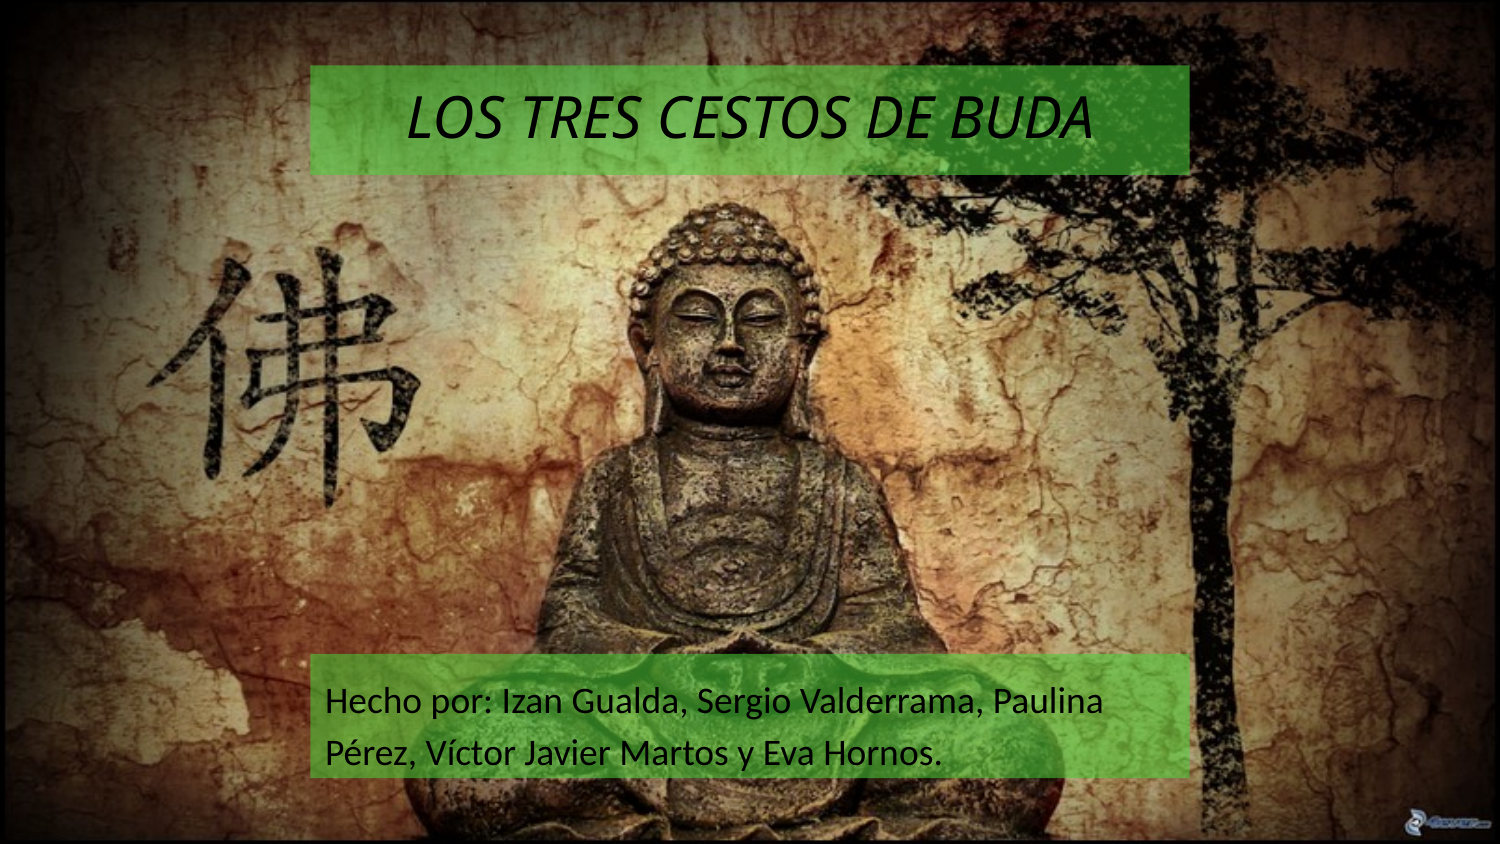

# LOS TRES CESTOS DE BUDA
Hecho por: Izan Gualda, Sergio Valderrama, Paulina Pérez, Víctor Javier Martos y Eva Hornos.